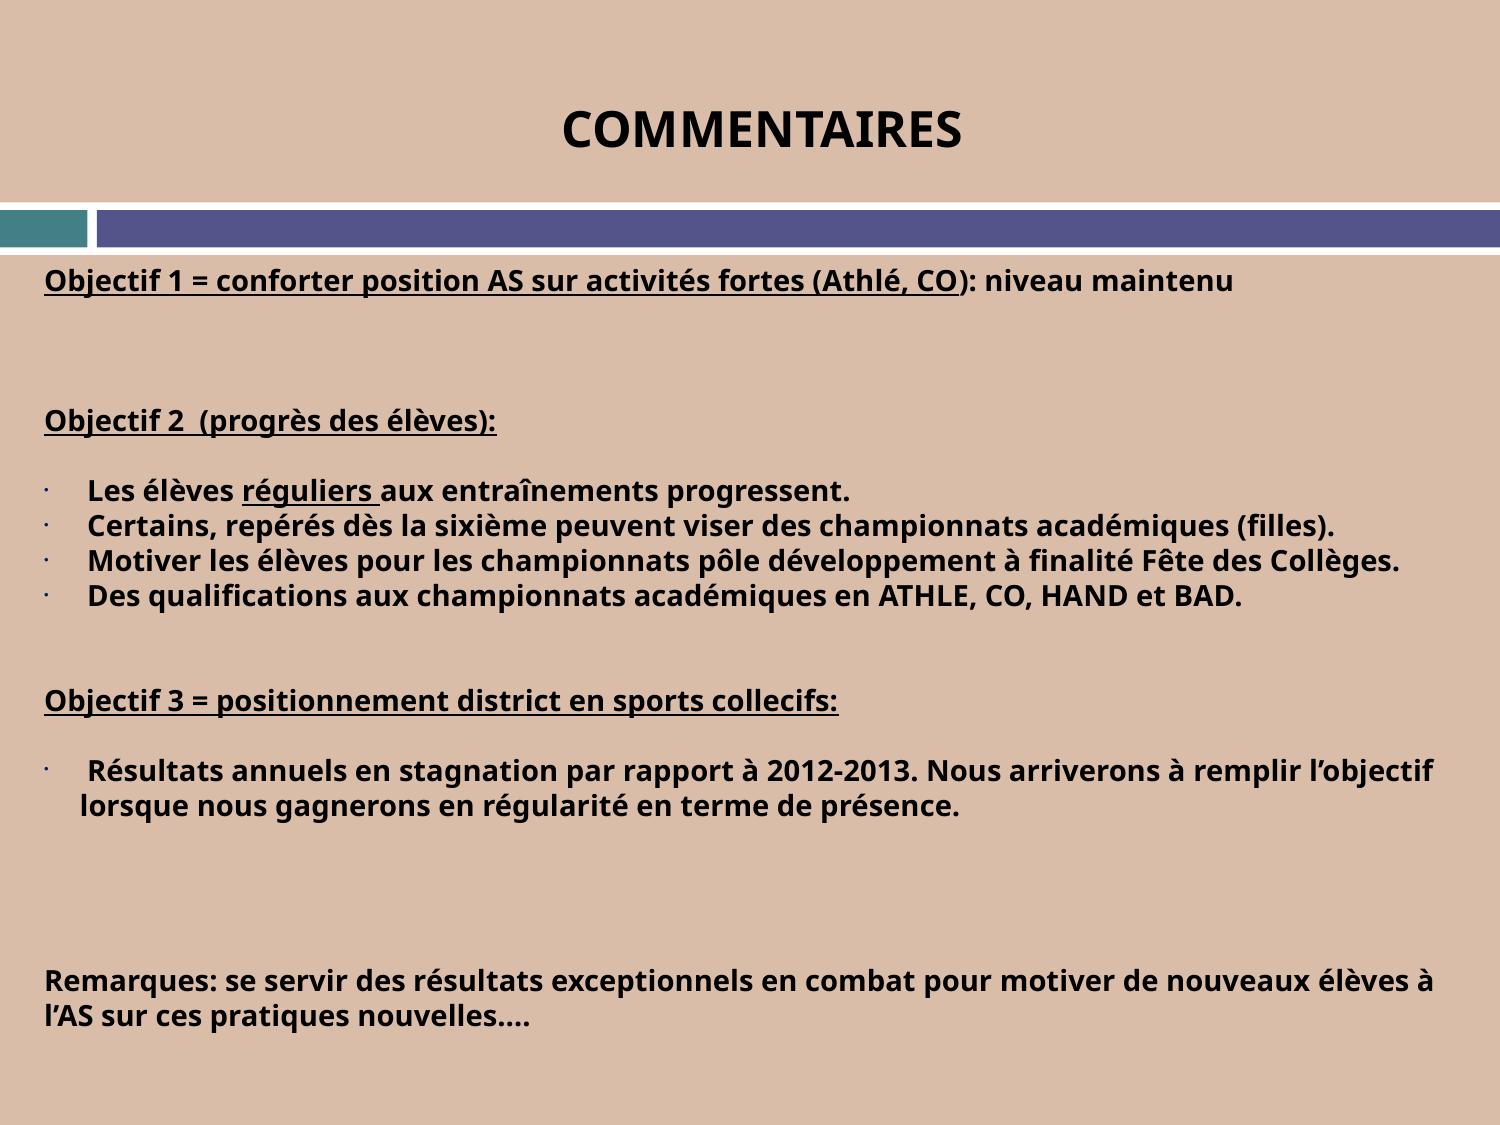

COMMENTAIRES
Objectif 1 = conforter position AS sur activités fortes (Athlé, CO): niveau maintenu
Objectif 2 (progrès des élèves):
 Les élèves réguliers aux entraînements progressent.
 Certains, repérés dès la sixième peuvent viser des championnats académiques (filles).
 Motiver les élèves pour les championnats pôle développement à finalité Fête des Collèges.
 Des qualifications aux championnats académiques en ATHLE, CO, HAND et BAD.
Objectif 3 = positionnement district en sports collecifs:
 Résultats annuels en stagnation par rapport à 2012-2013. Nous arriverons à remplir l’objectif lorsque nous gagnerons en régularité en terme de présence.
Remarques: se servir des résultats exceptionnels en combat pour motiver de nouveaux élèves à l’AS sur ces pratiques nouvelles….